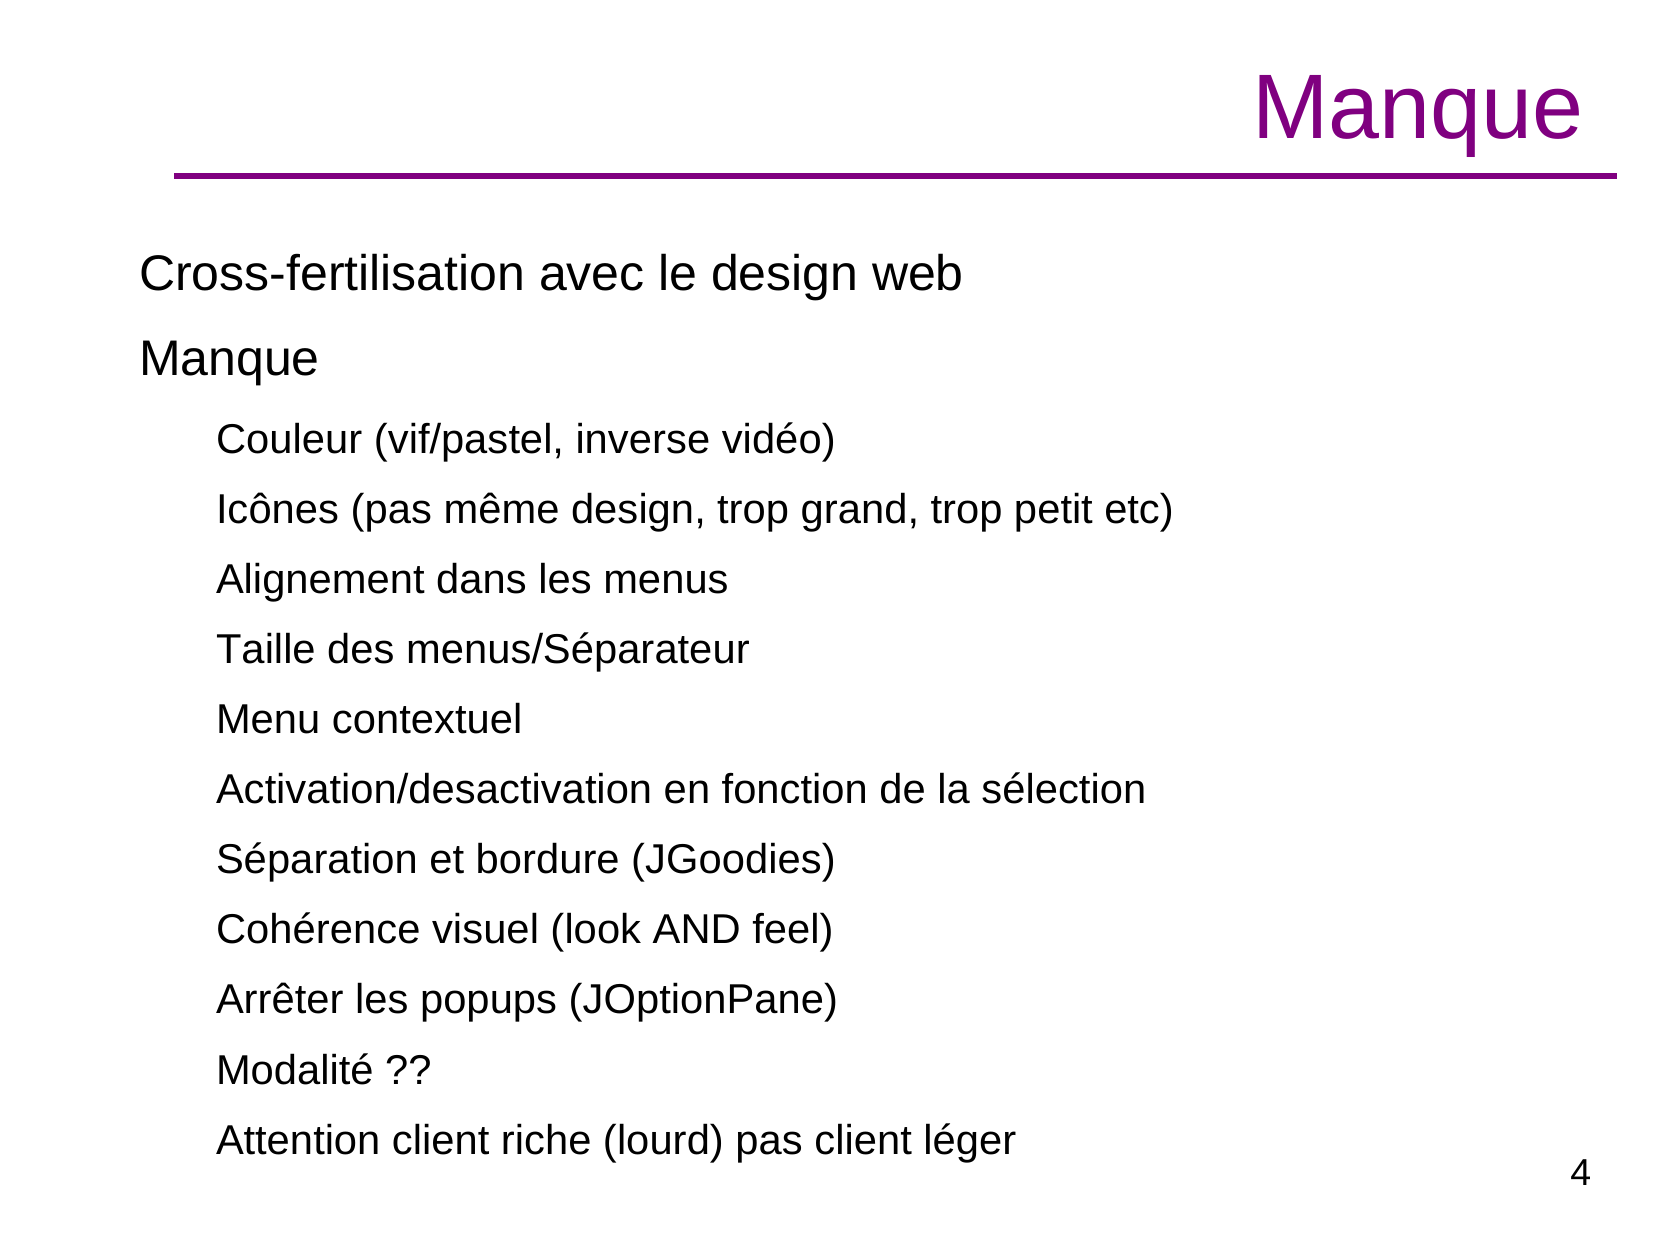

# Manque
Cross-fertilisation avec le design web
Manque
Couleur (vif/pastel, inverse vidéo)
Icônes (pas même design, trop grand, trop petit etc)
Alignement dans les menus
Taille des menus/Séparateur
Menu contextuel
Activation/desactivation en fonction de la sélection
Séparation et bordure (JGoodies)
Cohérence visuel (look AND feel)
Arrêter les popups (JOptionPane)
Modalité ??
Attention client riche (lourd) pas client léger